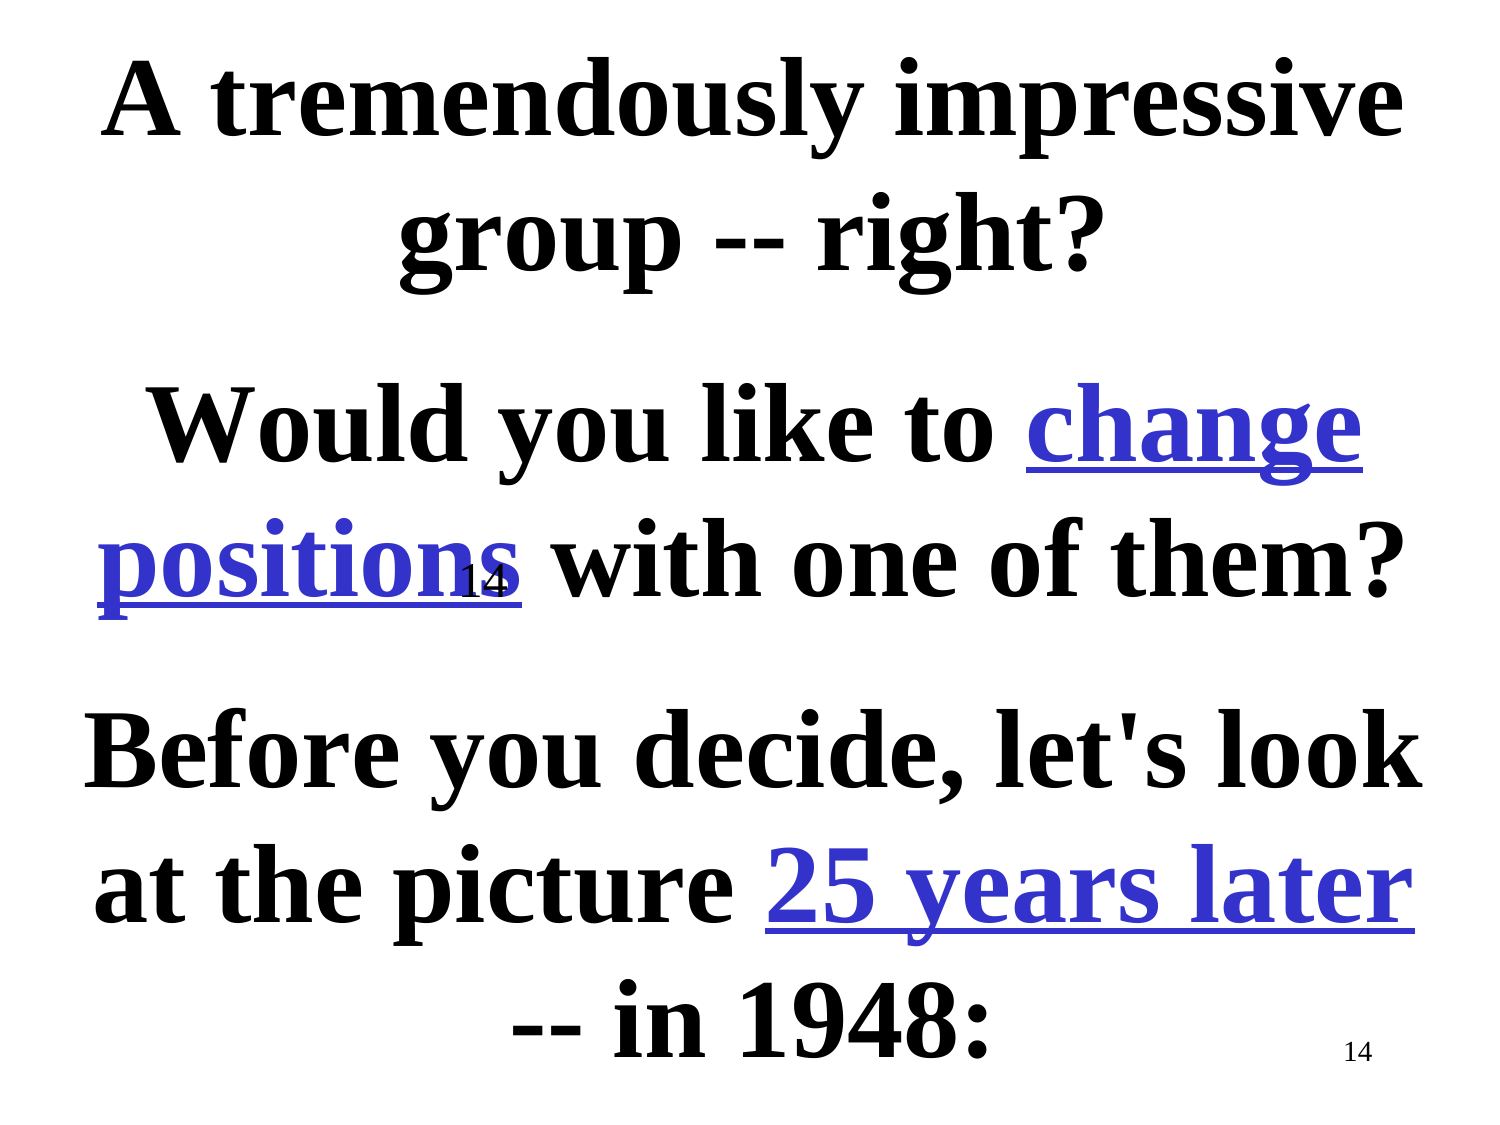

A tremendously impressive group -- right?
Would you like to change positions with one of them?
Before you decide, let's look at the picture 25 years later -- in 1948: